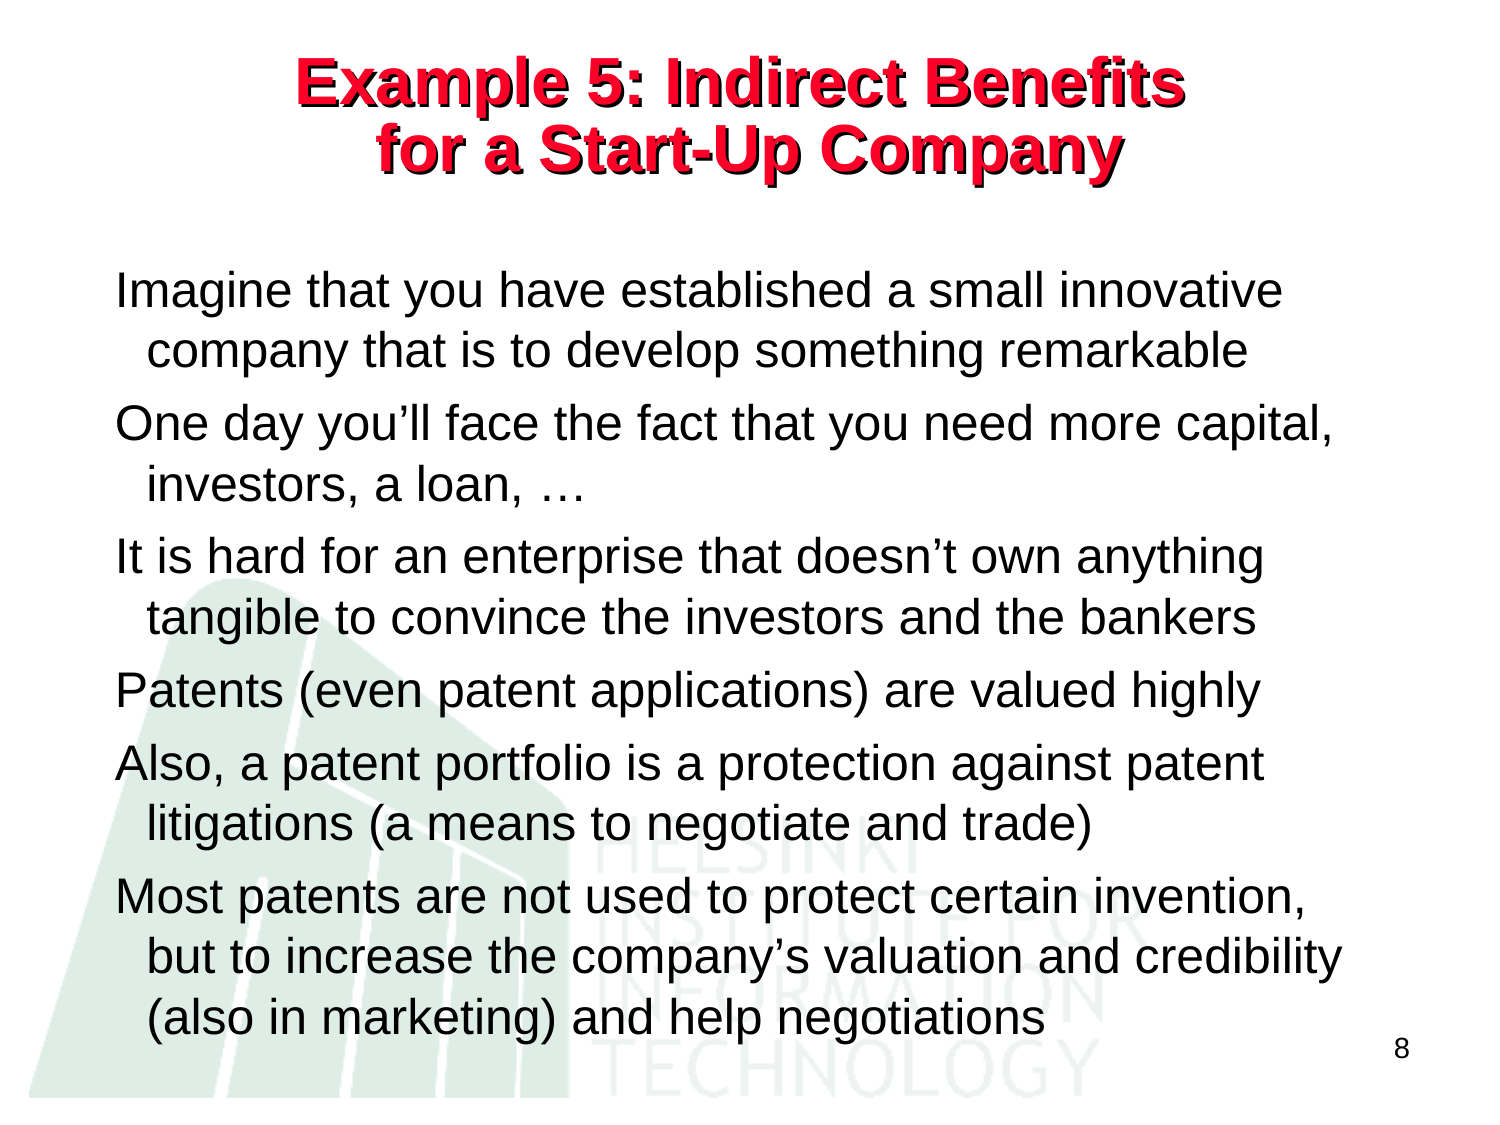

# Example 5: Indirect Benefits for a Start-Up Company
Imagine that you have established a small innovative company that is to develop something remarkable
One day you’ll face the fact that you need more capital, investors, a loan, …
It is hard for an enterprise that doesn’t own anything tangible to convince the investors and the bankers
Patents (even patent applications) are valued highly
Also, a patent portfolio is a protection against patent litigations (a means to negotiate and trade)
Most patents are not used to protect certain invention, but to increase the company’s valuation and credibility (also in marketing) and help negotiations
8